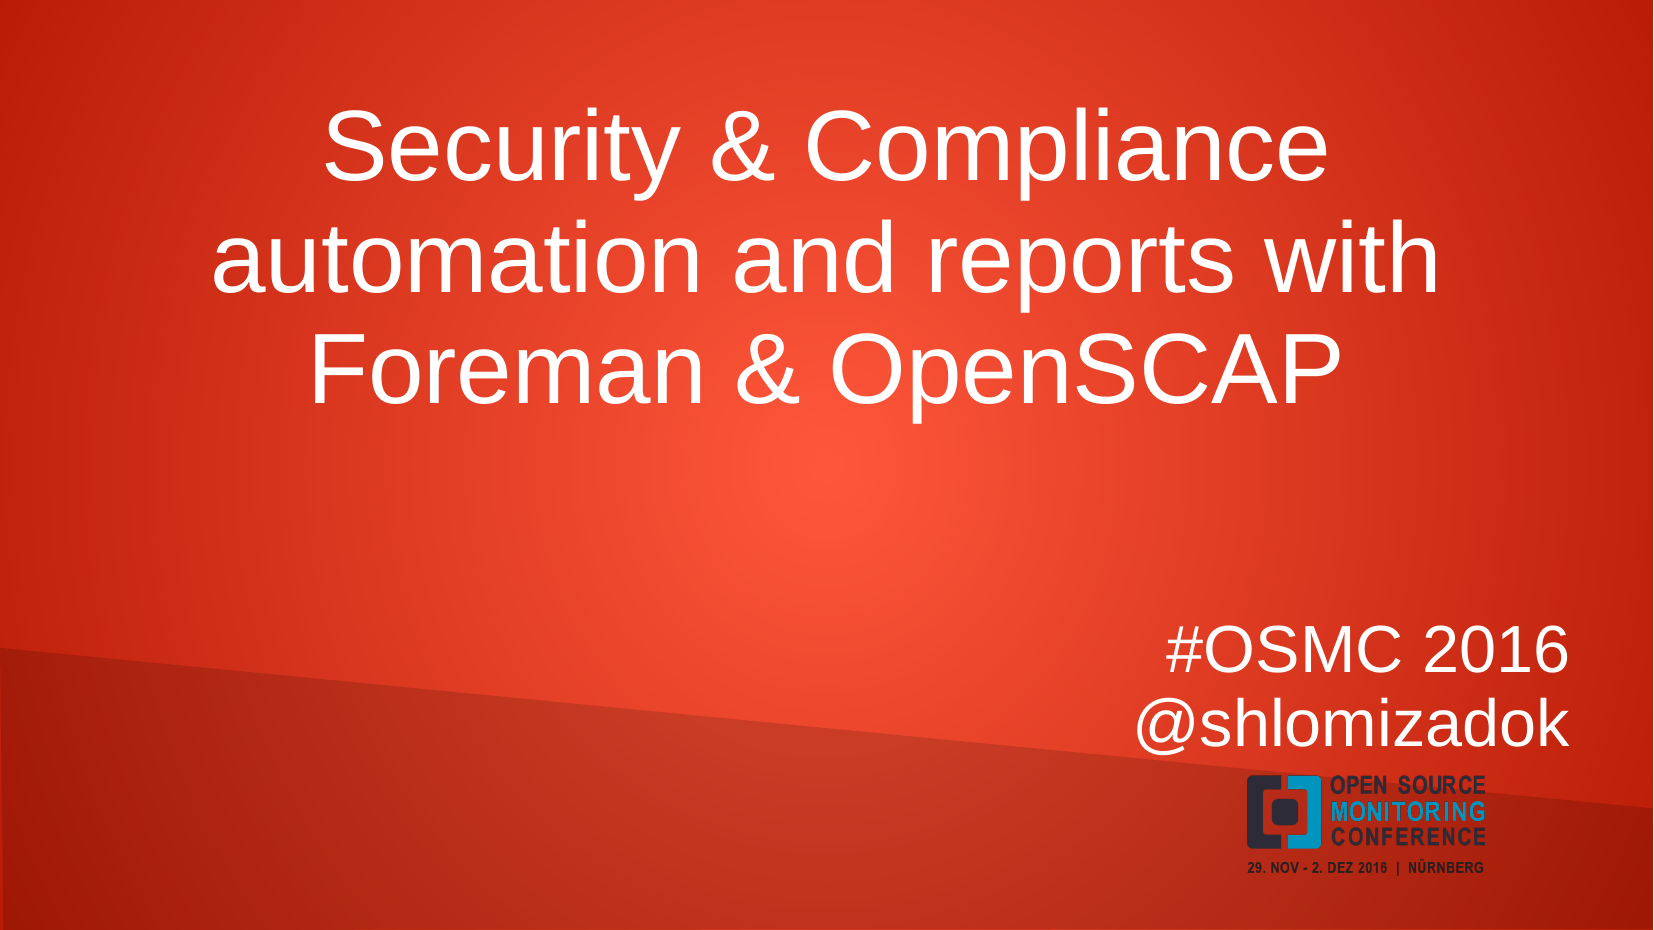

# Security & Compliance automation and reports with Foreman & OpenSCAP
#OSMC 2016
@shlomizadok